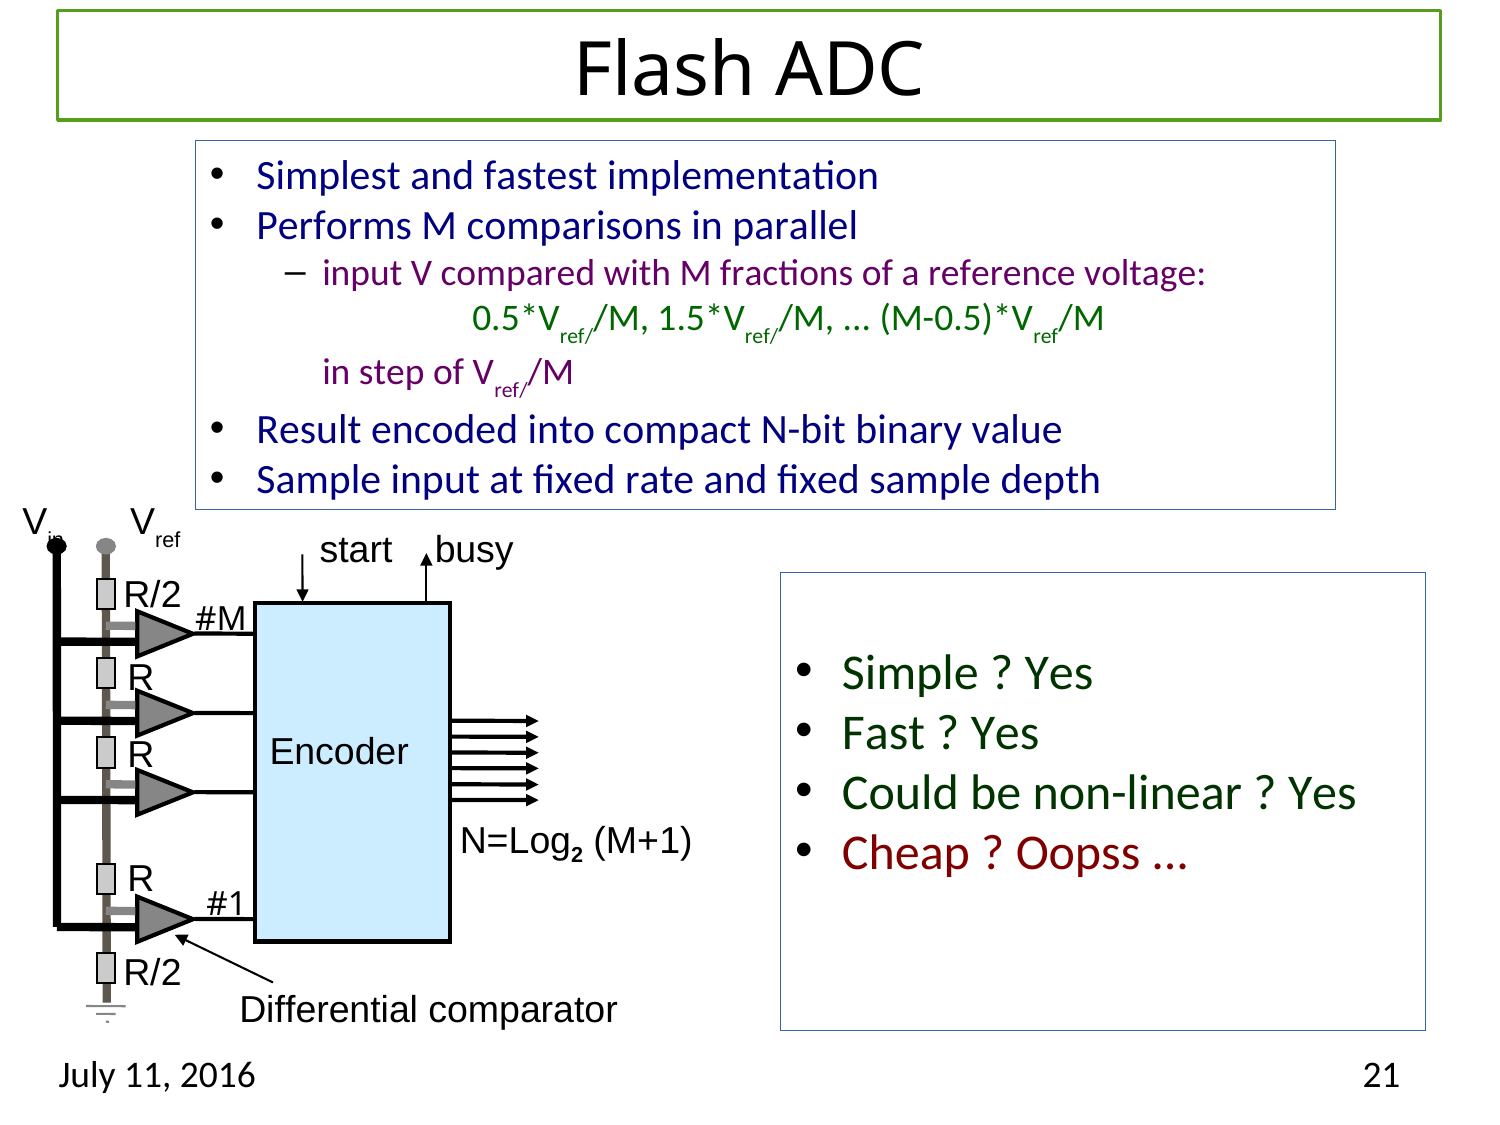

# Flash ADC
Simplest and fastest implementation
Performs M comparisons in parallel
input V compared with M fractions of a reference voltage:
0.5*Vref//M, 1.5*Vref//M, ... (M-0.5)*Vref/M
in step of Vref//M
Result encoded into compact N-bit binary value
Sample input at fixed rate and fixed sample depth
Vin
Vref
start
busy
R/2
#M
Encoder
R
R
N=Log2 (M+1)
R
#1
R/2
Differential comparator
Simple ? Yes
Fast ? Yes
Could be non-linear ? Yes
Cheap ? Oopss ...
21